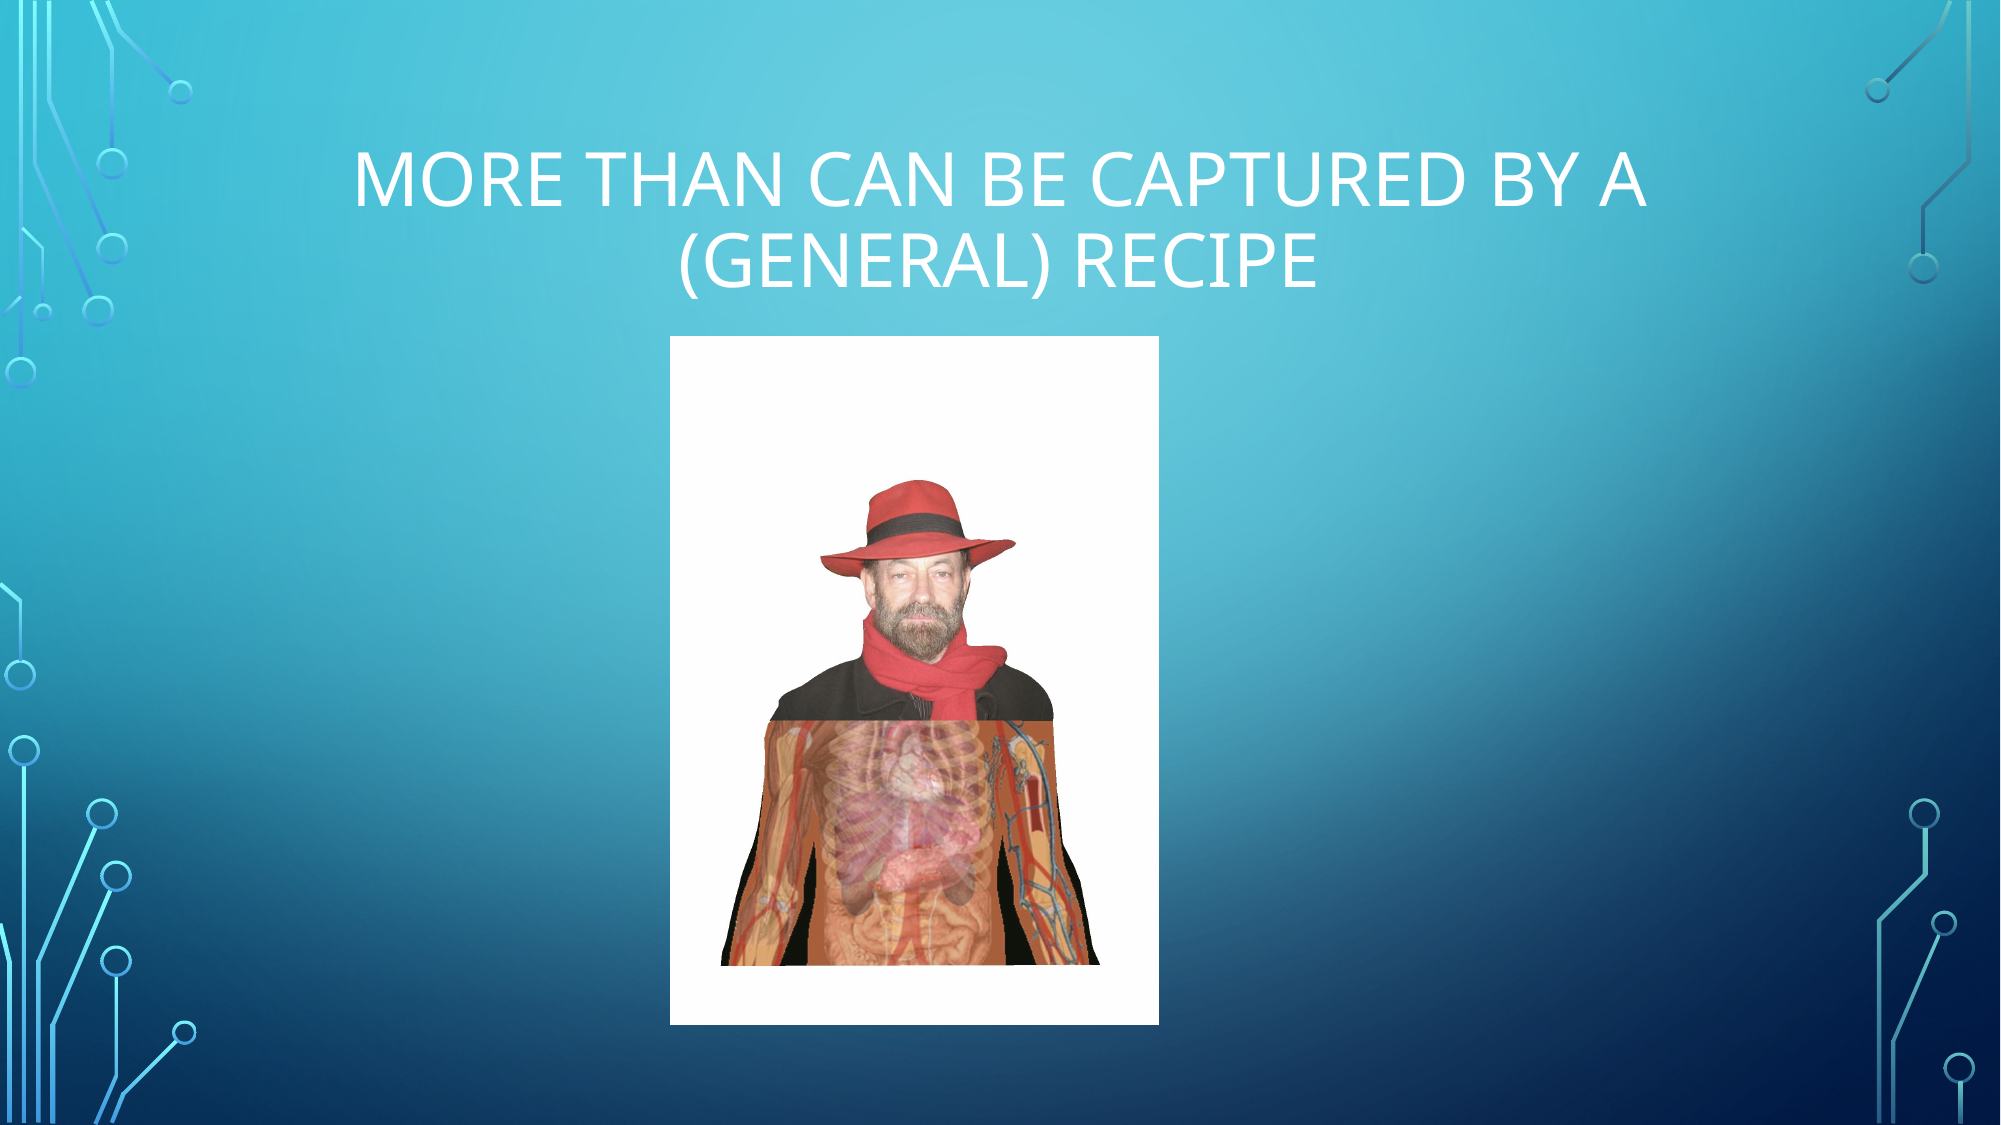

# More than can be captured by a (general) recipe